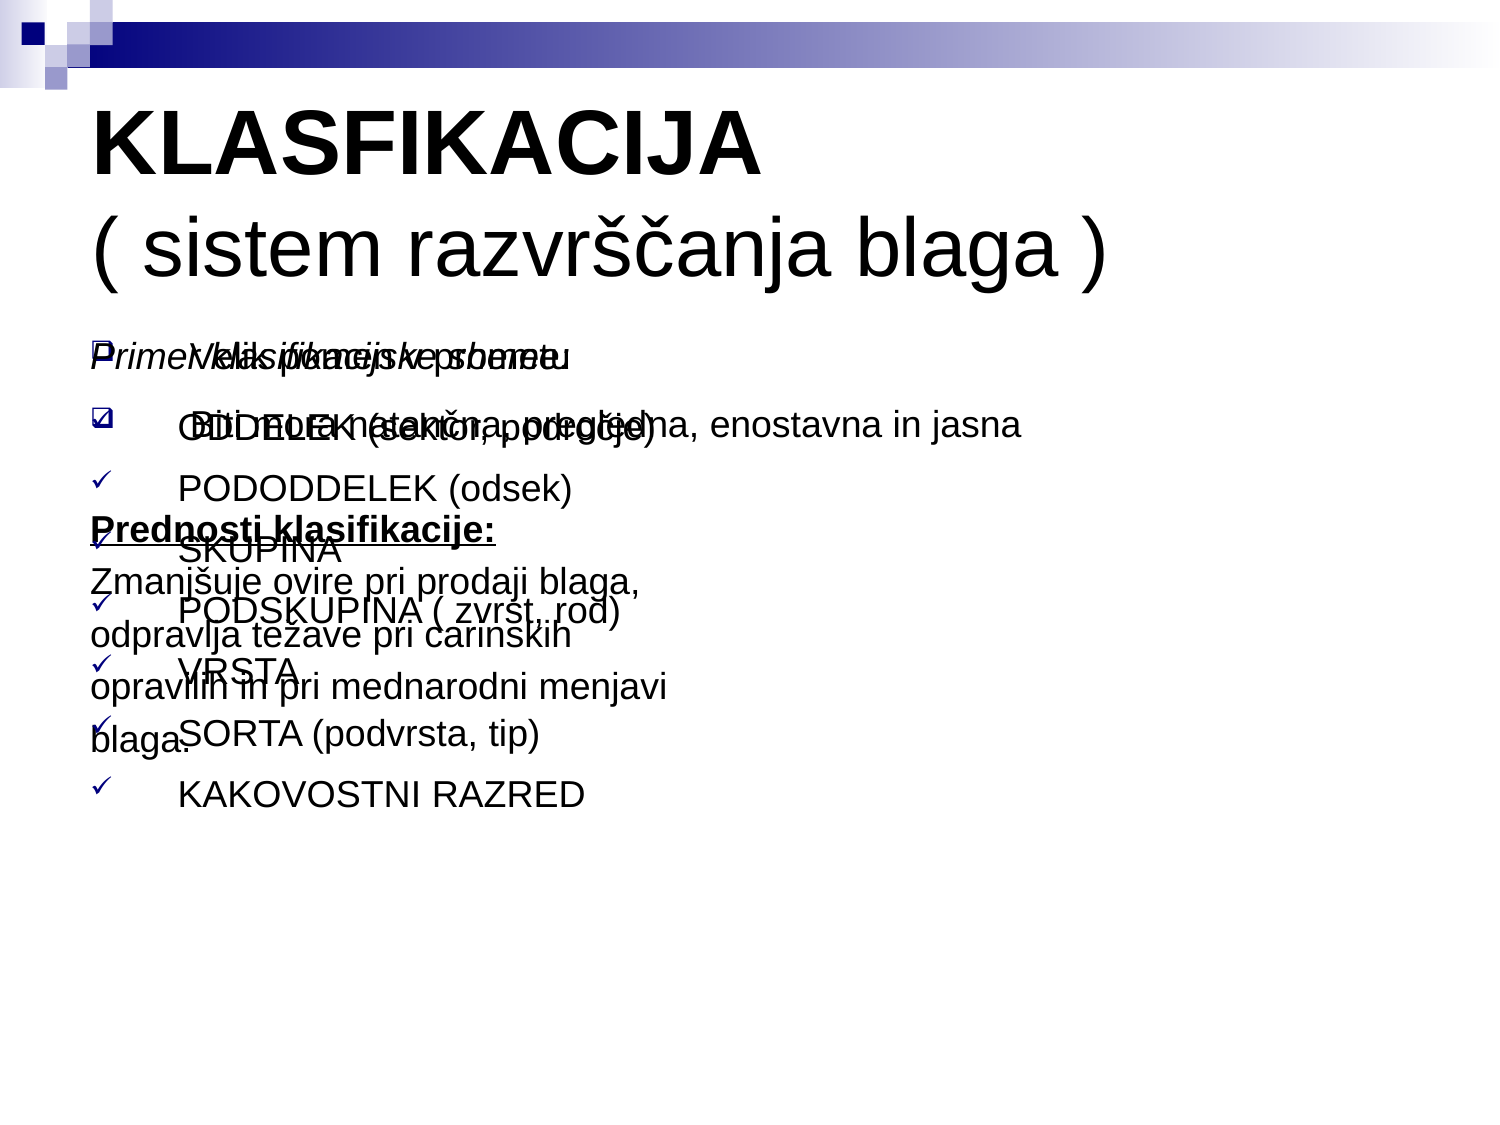

# KLASFIKACIJA ( sistem razvrščanja blaga )
Velik pomen v prometu
Biti mora natančna, pregledna, enostavna in jasna
Prednosti klasifikacije:
Zmanjšuje ovire pri prodaji blaga,
odpravlja težave pri carinskih
opravilih in pri mednarodni menjavi
blaga.
Primer klasifikacijske sheme:
ODDELEK (sektor, področje)
PODODDELEK (odsek)
SKUPINA
PODSKUPINA ( zvrst, rod)
VRSTA
SORTA (podvrsta, tip)
KAKOVOSTNI RAZRED